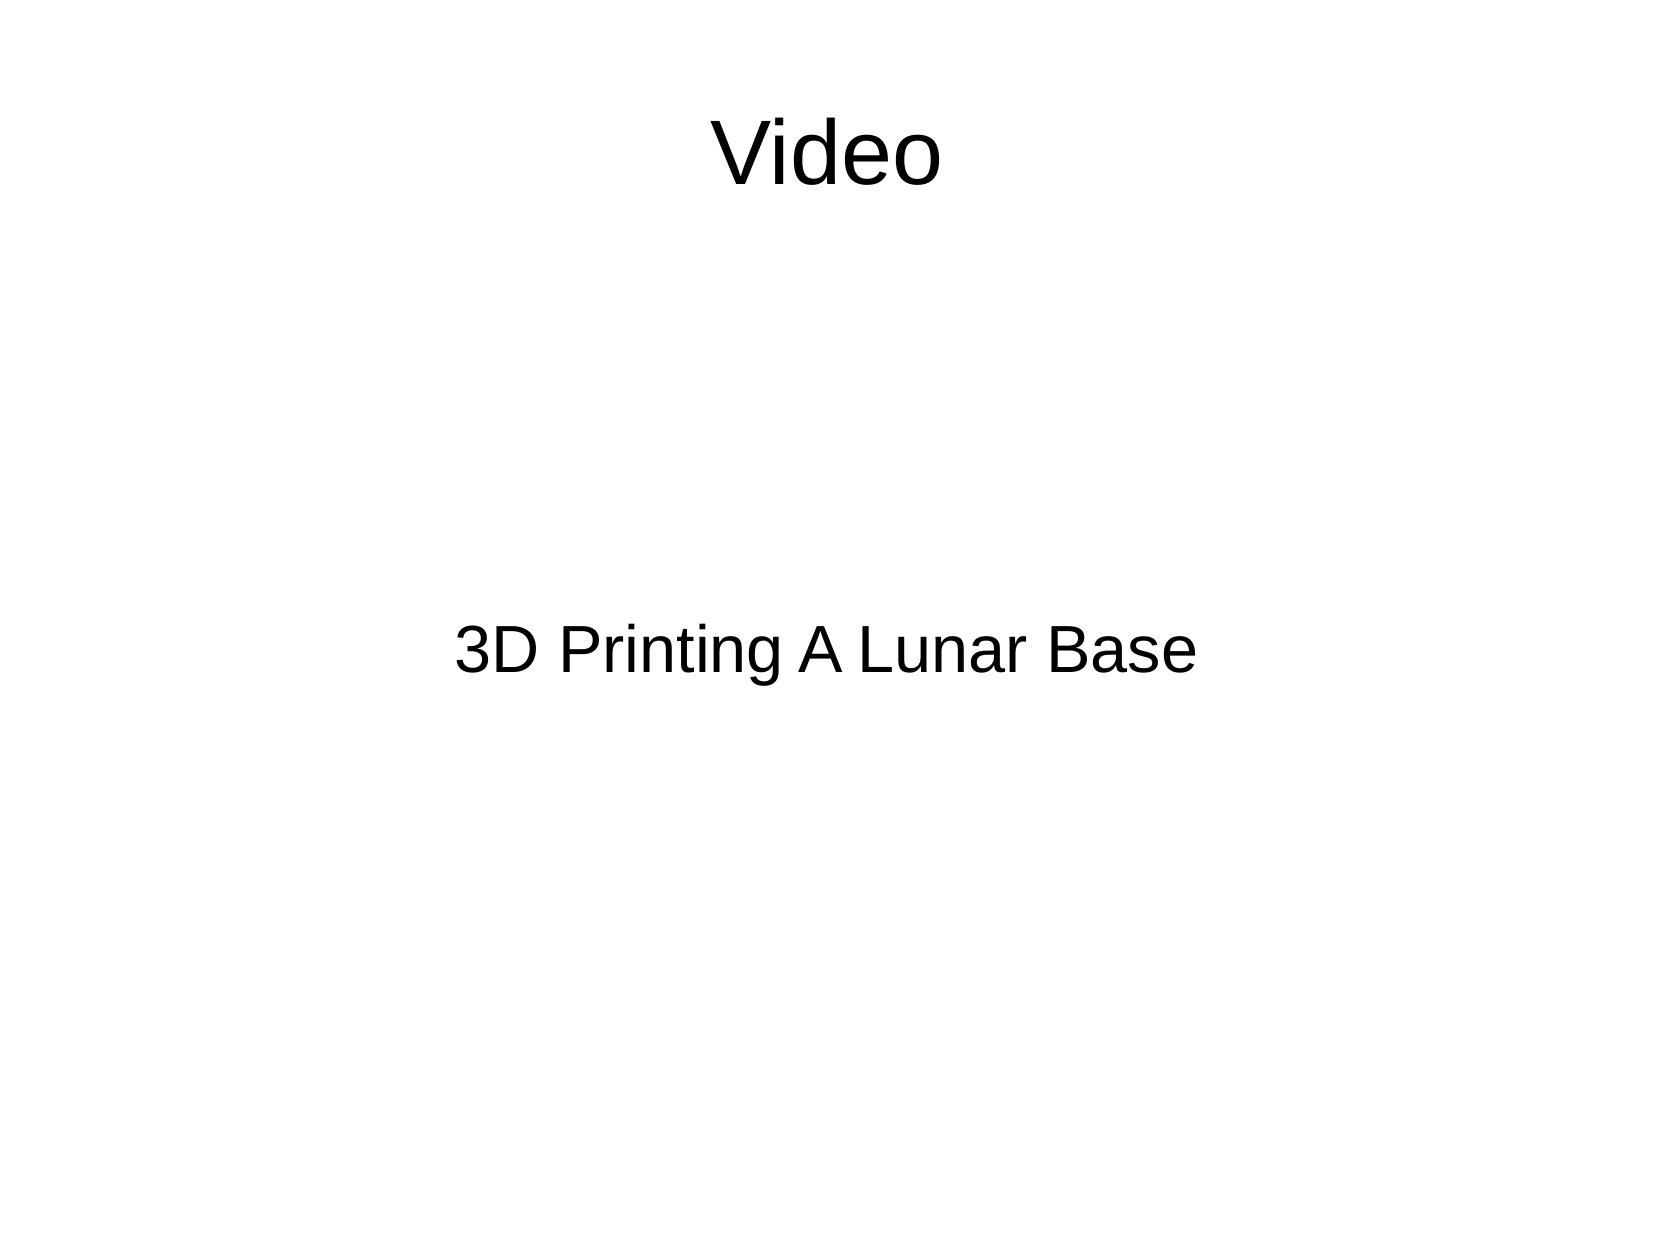

# Video
3D Printing A Lunar Base